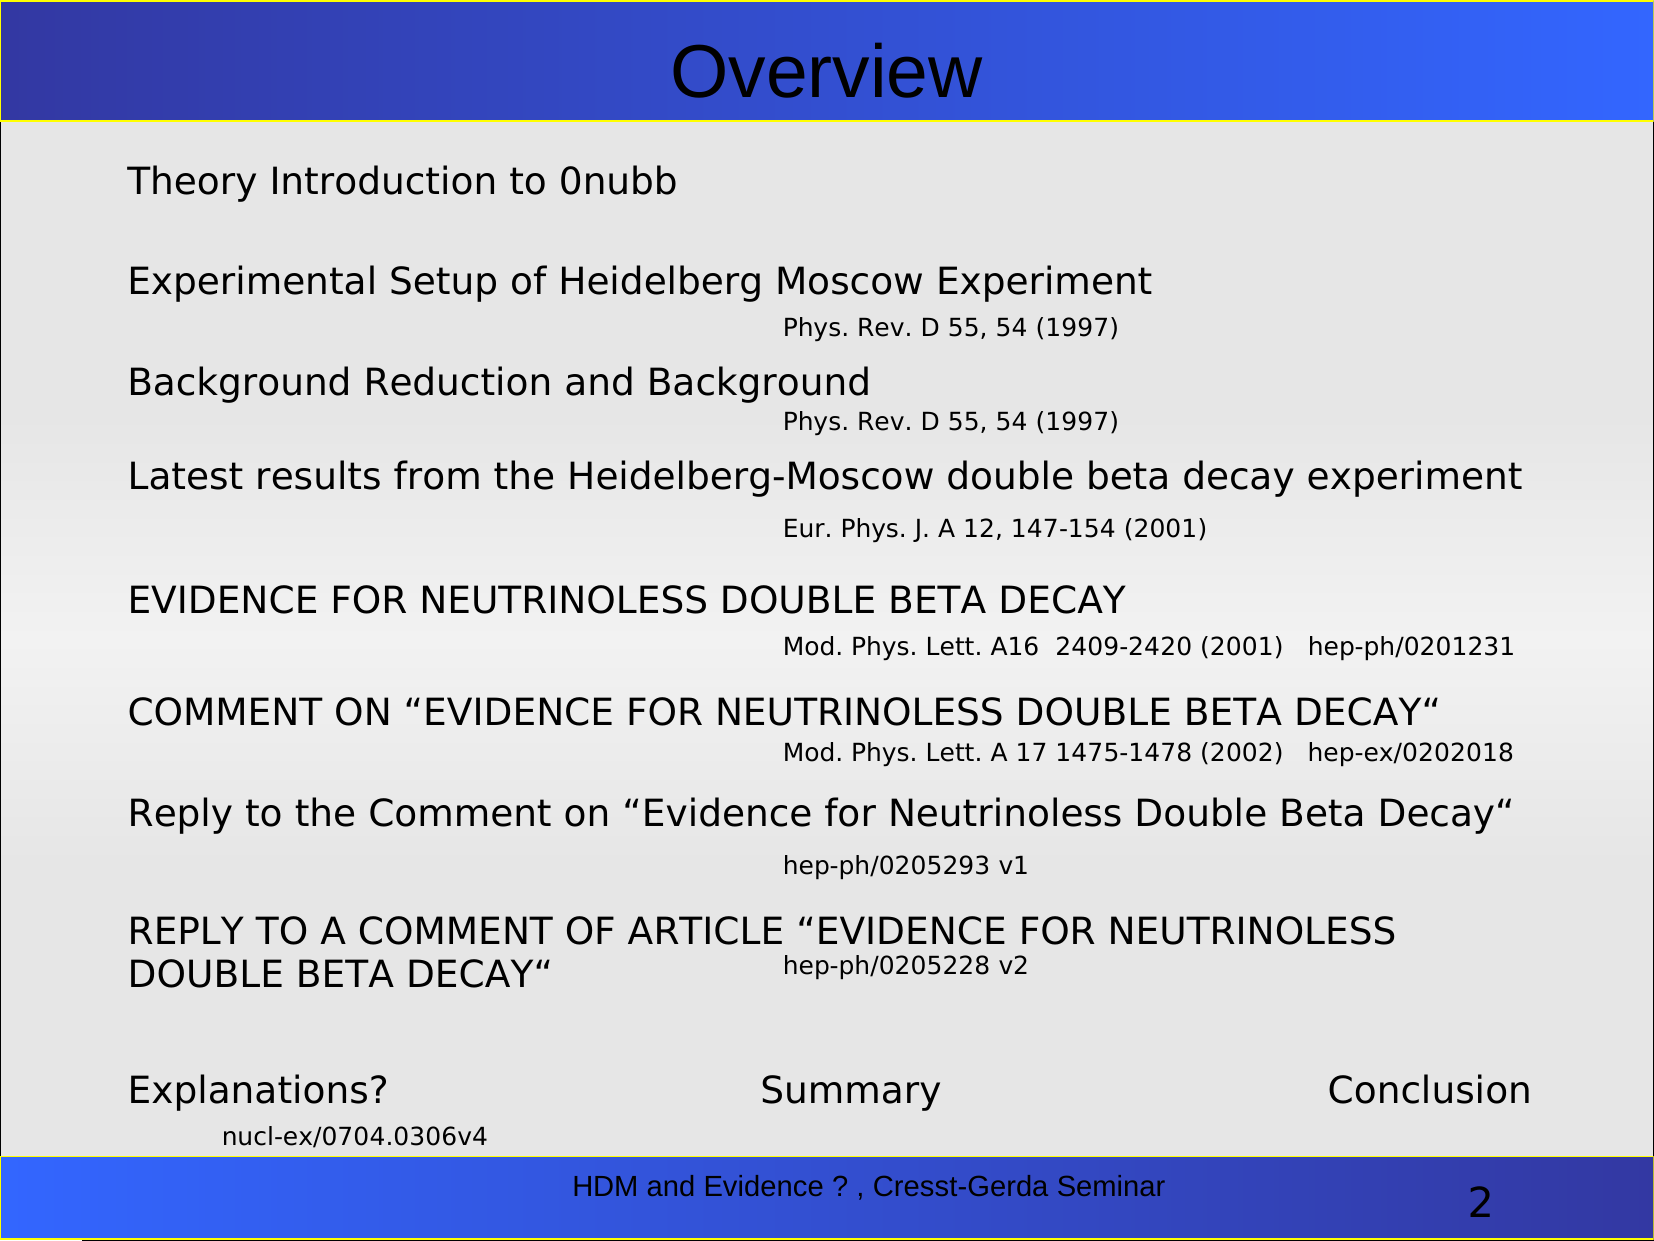

# Overview
Theory Introduction to 0nubb
Experimental Setup of Heidelberg Moscow Experiment
Phys. Rev. D 55, 54 (1997)
Background Reduction and Background
Phys. Rev. D 55, 54 (1997)
Latest results from the Heidelberg-Moscow double beta decay experiment
Eur. Phys. J. A 12, 147-154 (2001)
EVIDENCE FOR NEUTRINOLESS DOUBLE BETA DECAY
Mod. Phys. Lett. A16 2409-2420 (2001)	hep-ph/0201231
COMMENT ON “EVIDENCE FOR NEUTRINOLESS DOUBLE BETA DECAY“
Mod. Phys. Lett. A 17 1475-1478 (2002) hep-ex/0202018
Reply to the Comment on “Evidence for Neutrinoless Double Beta Decay“
hep-ph/0205293 v1
REPLY TO A COMMENT OF ARTICLE “EVIDENCE FOR NEUTRINOLESS DOUBLE BETA DECAY“
hep-ph/0205228 v2
Explanations?				 Summary						Conclusion
nucl-ex/0704.0306v4
2